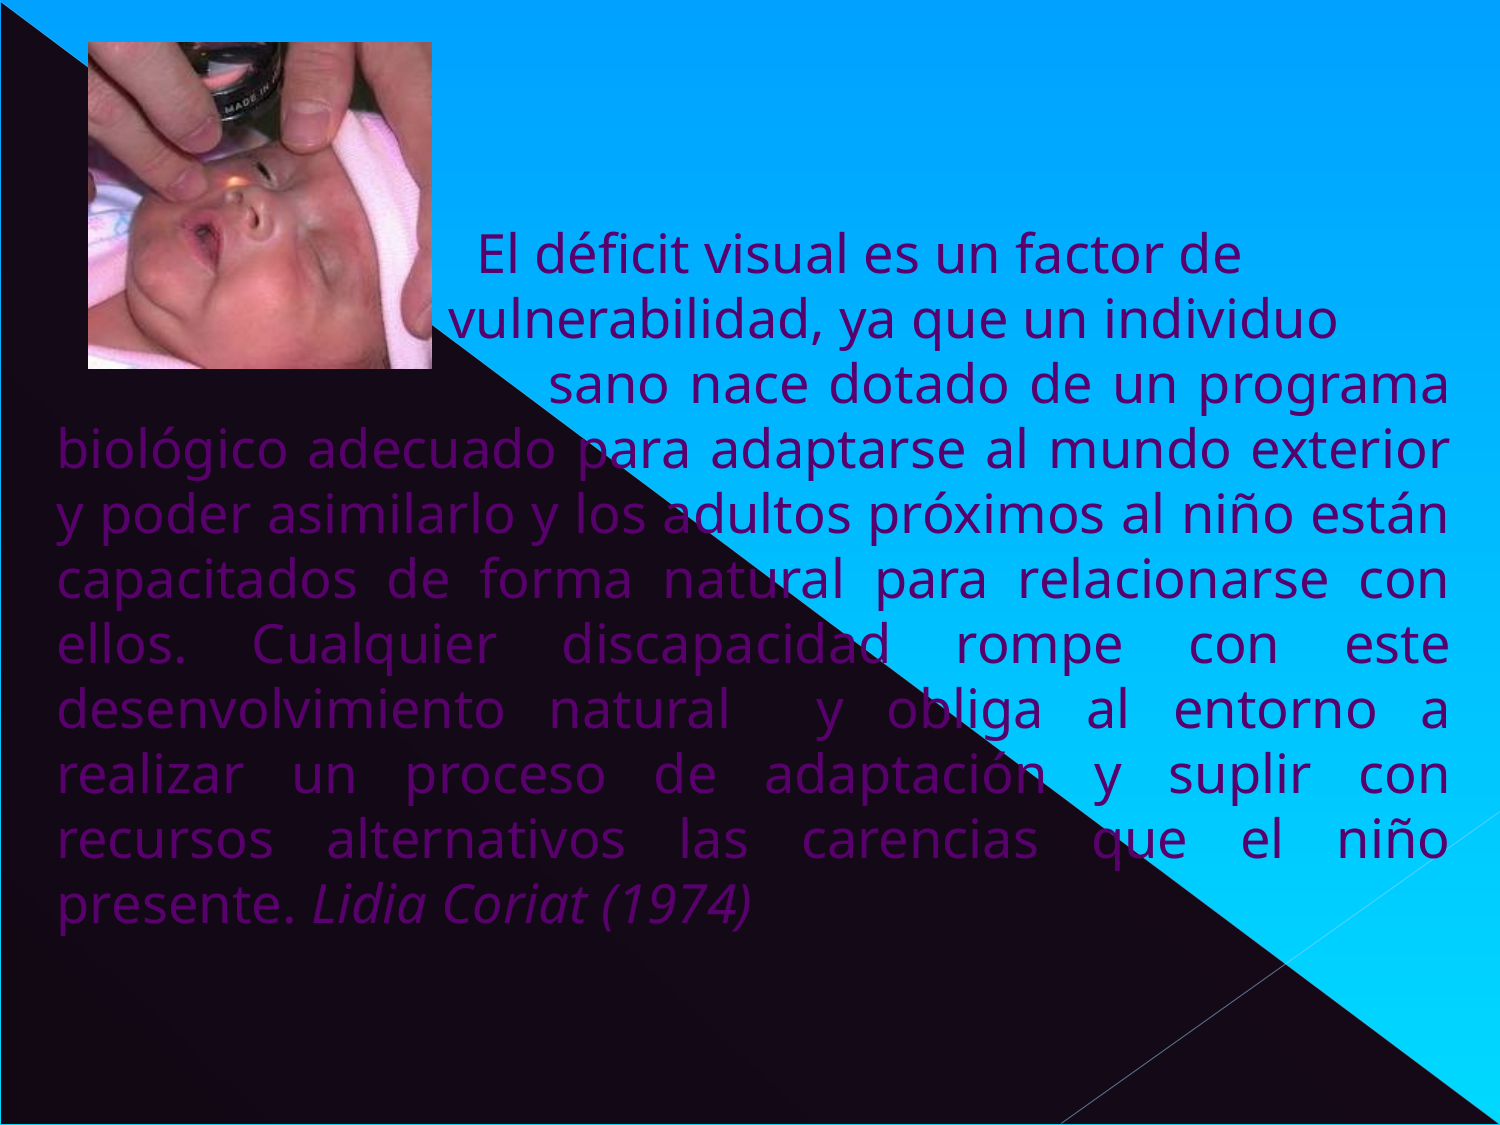

El déficit visual es un factor de
 vulnerabilidad, ya que un individuo
 sano nace dotado de un programa biológico adecuado para adaptarse al mundo exterior y poder asimilarlo y los adultos próximos al niño están capacitados de forma natural para relacionarse con ellos. Cualquier discapacidad rompe con este desenvolvimiento natural y obliga al entorno a realizar un proceso de adaptación y suplir con recursos alternativos las carencias que el niño presente. Lidia Coriat (1974)